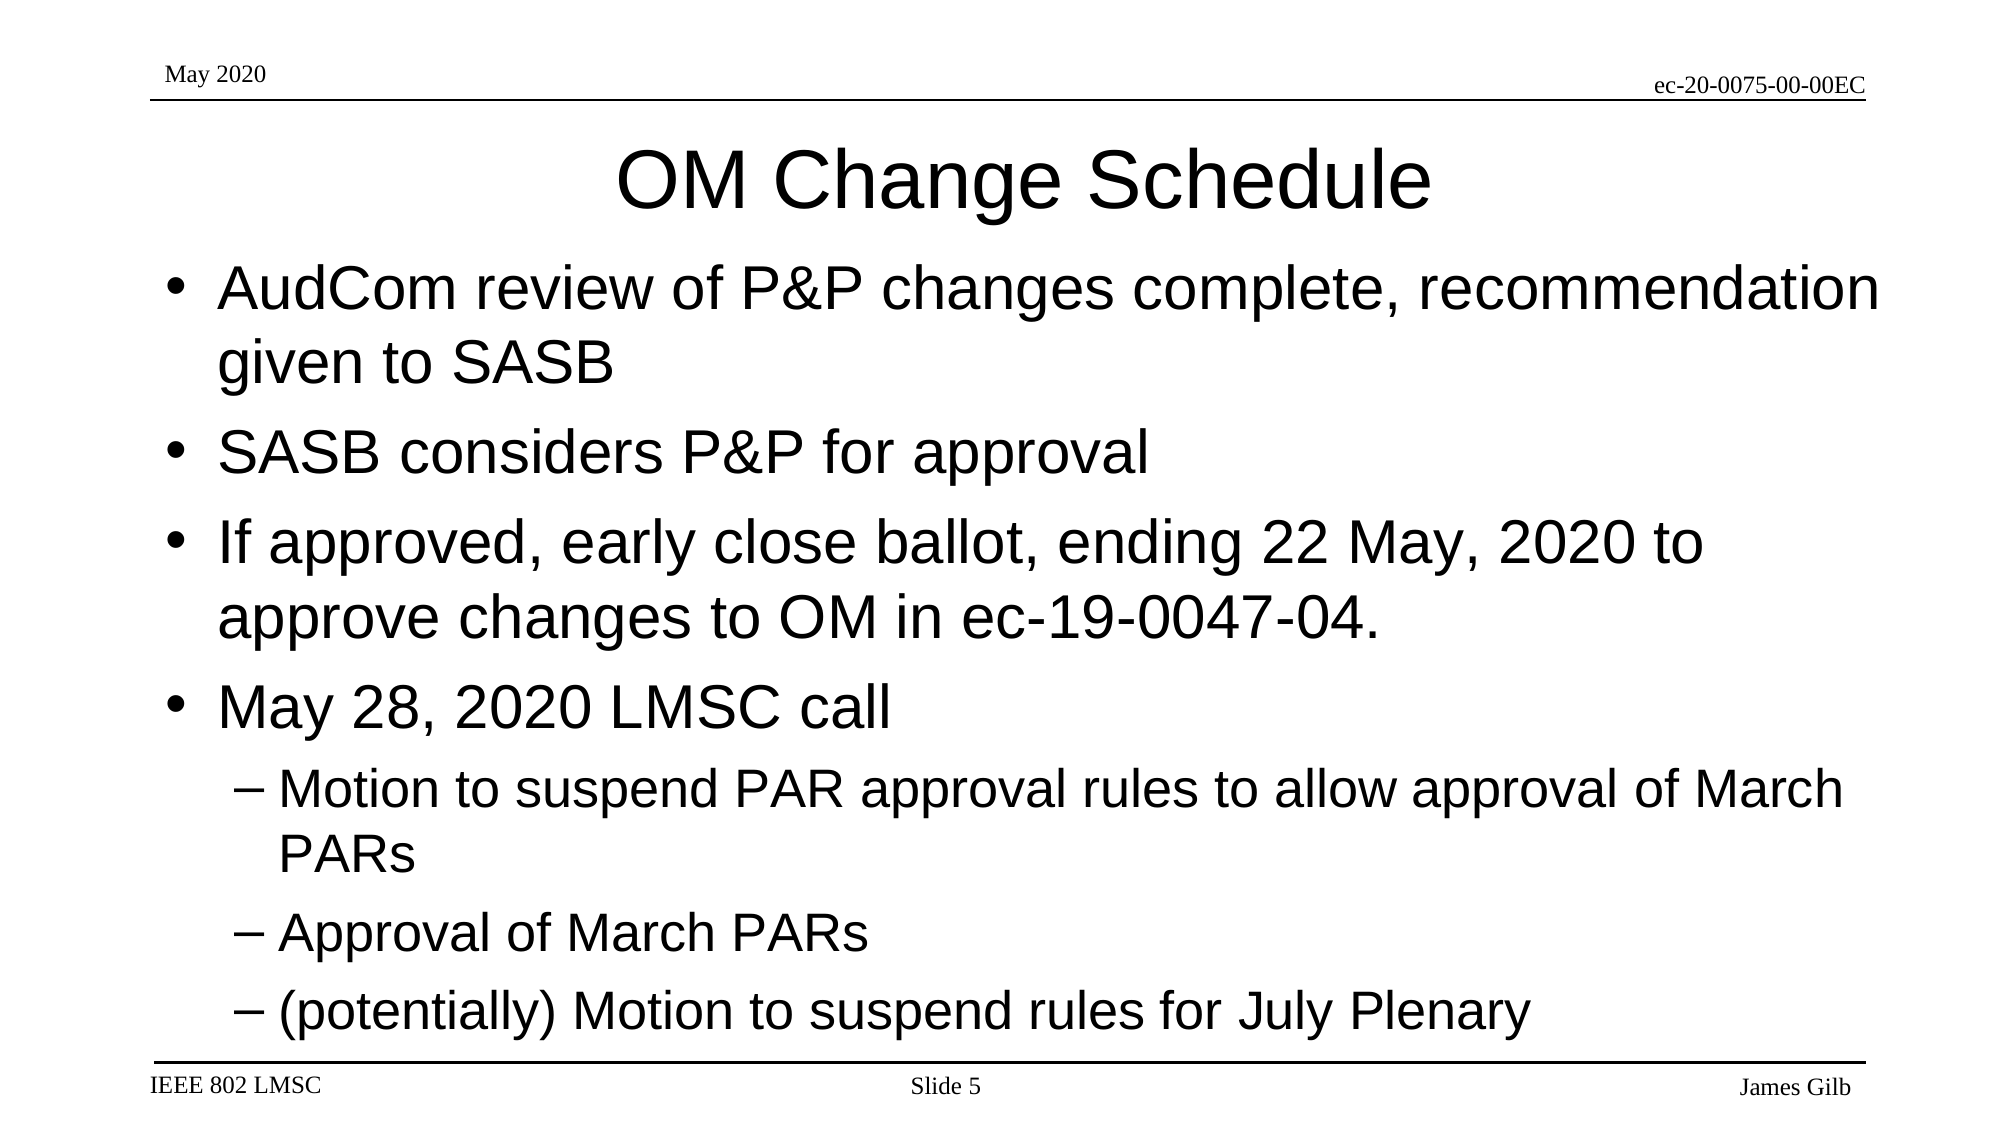

# OM Change Schedule
AudCom review of P&P changes complete, recommendation given to SASB
SASB considers P&P for approval
If approved, early close ballot, ending 22 May, 2020 to approve changes to OM in ec-19-0047-04.
May 28, 2020 LMSC call
Motion to suspend PAR approval rules to allow approval of March PARs
Approval of March PARs
(potentially) Motion to suspend rules for July Plenary
5